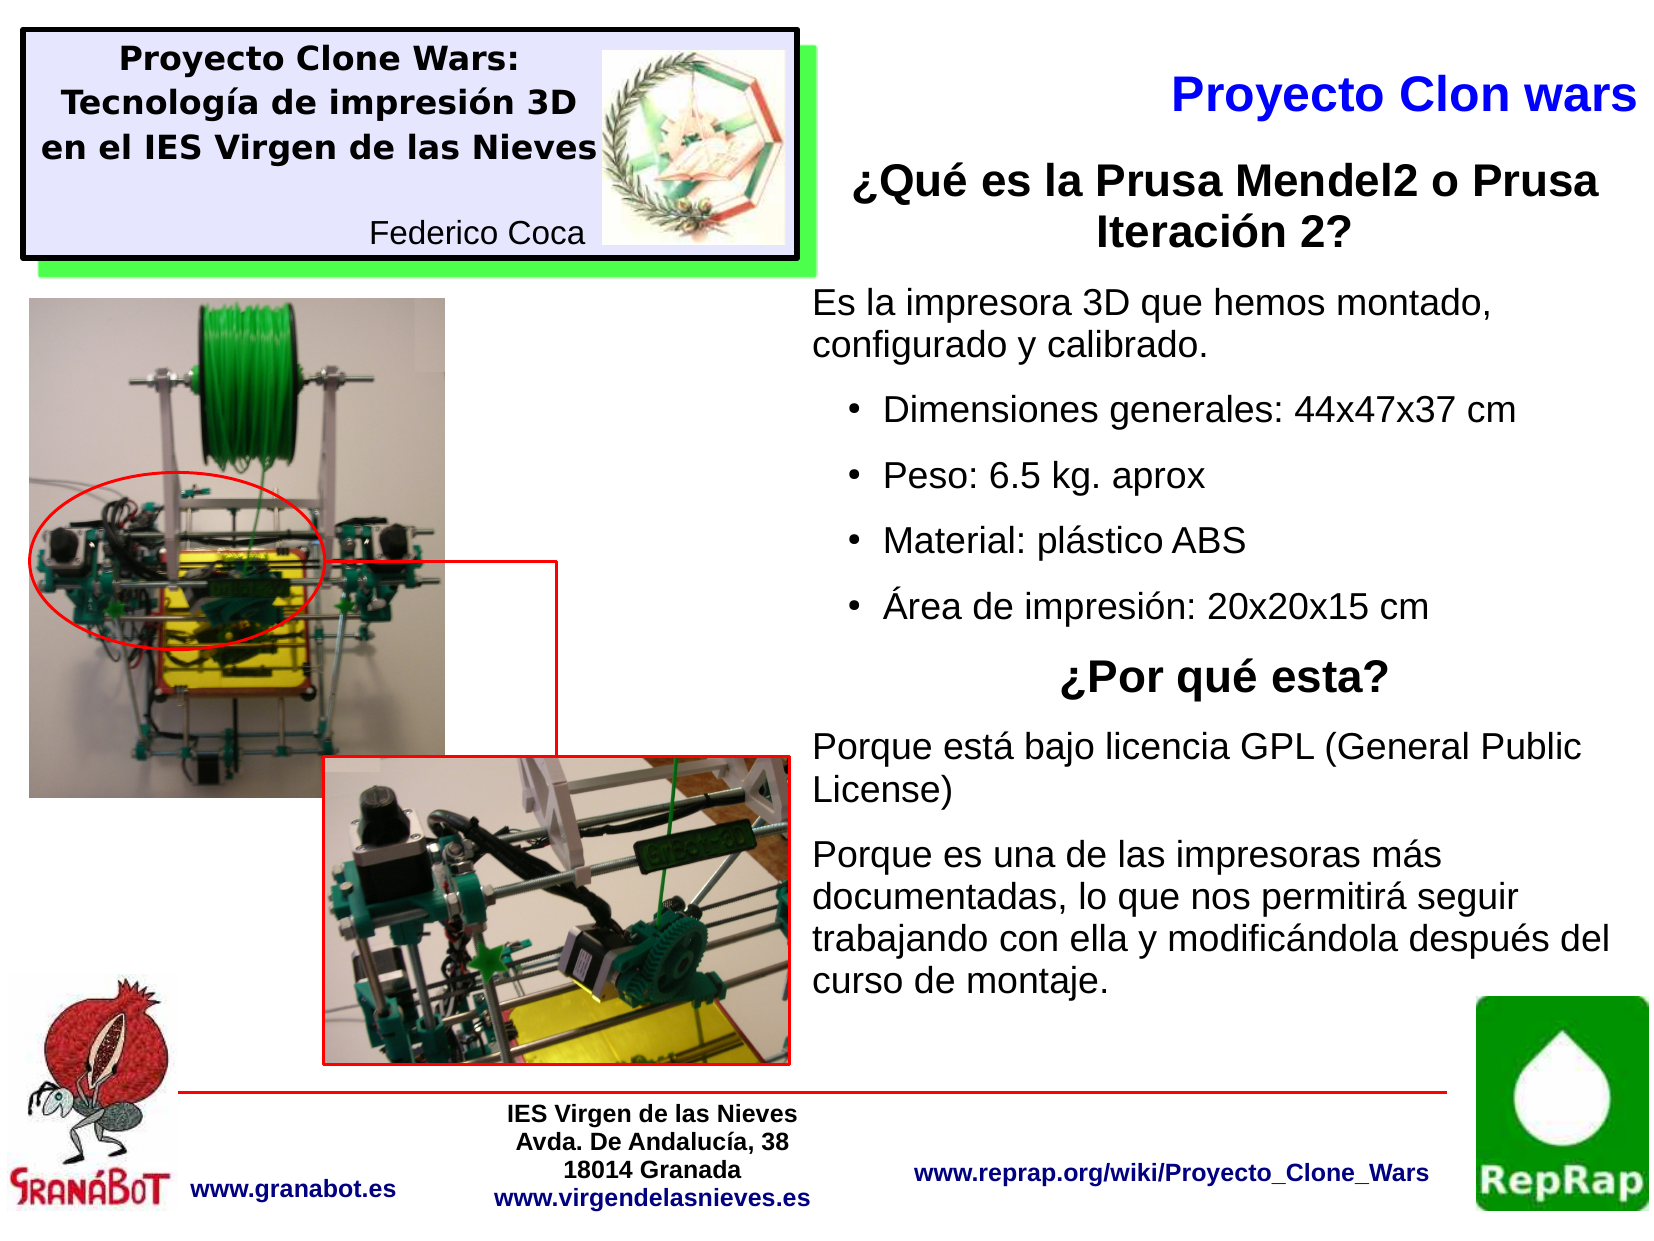

Proyecto Clone Wars:
Tecnología de impresión 3D
en el IES Virgen de las Nieves
Proyecto Clon wars
¿Qué es la Prusa Mendel2 o Prusa Iteración 2?
Es la impresora 3D que hemos montado, configurado y calibrado.
Dimensiones generales: 44x47x37 cm
Peso: 6.5 kg. aprox
Material: plástico ABS
Área de impresión: 20x20x15 cm
¿Por qué esta?
Porque está bajo licencia GPL (General Public License)
Porque es una de las impresoras más documentadas, lo que nos permitirá seguir trabajando con ella y modificándola después del curso de montaje.
Federico Coca
IES Virgen de las Nieves
Avda. De Andalucía, 38
18014 Granada
www.virgendelasnieves.es
www.reprap.org/wiki/Proyecto_Clone_Wars
www.granabot.es